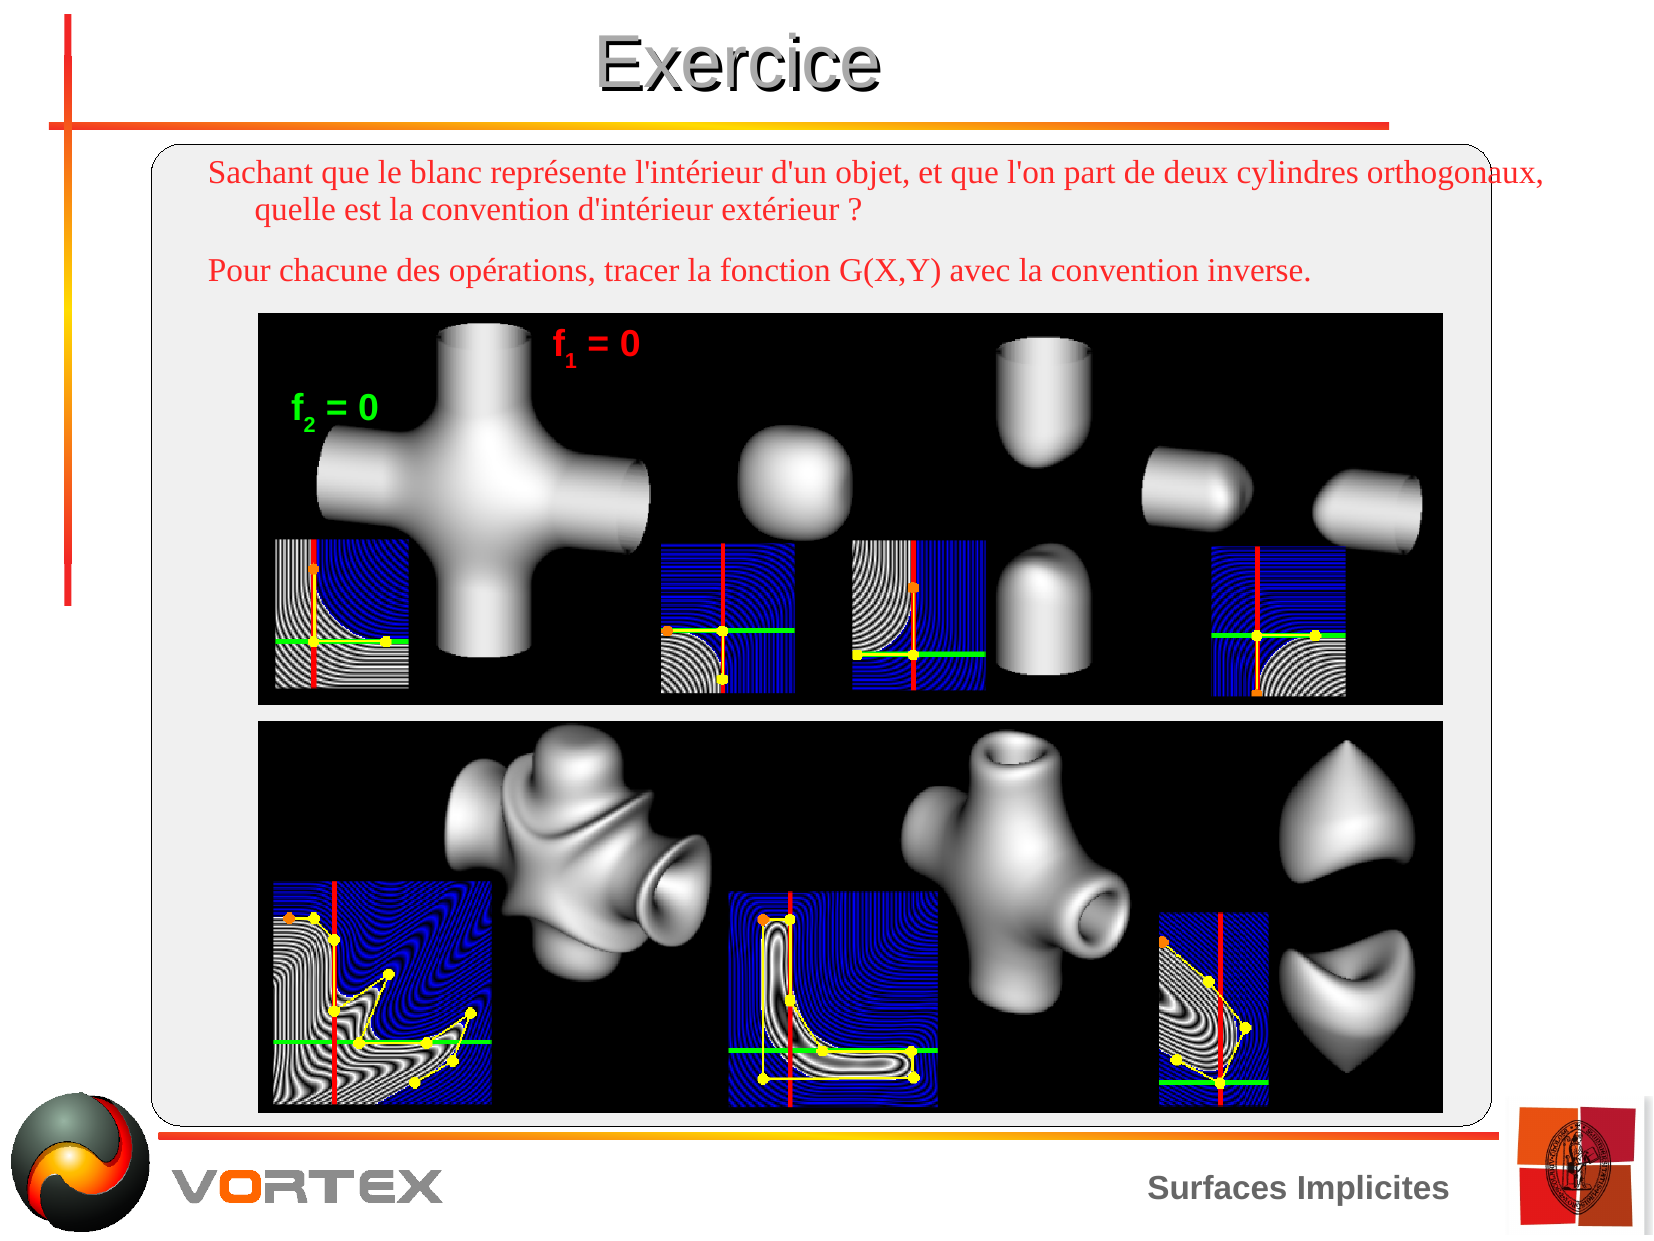

# Exercice
Sachant que le blanc représente l'intérieur d'un objet, et que l'on part de deux cylindres orthogonaux, quelle est la convention d'intérieur extérieur ?
Pour chacune des opérations, tracer la fonction G(X,Y) avec la convention inverse.
f1 = 0
f2 = 0